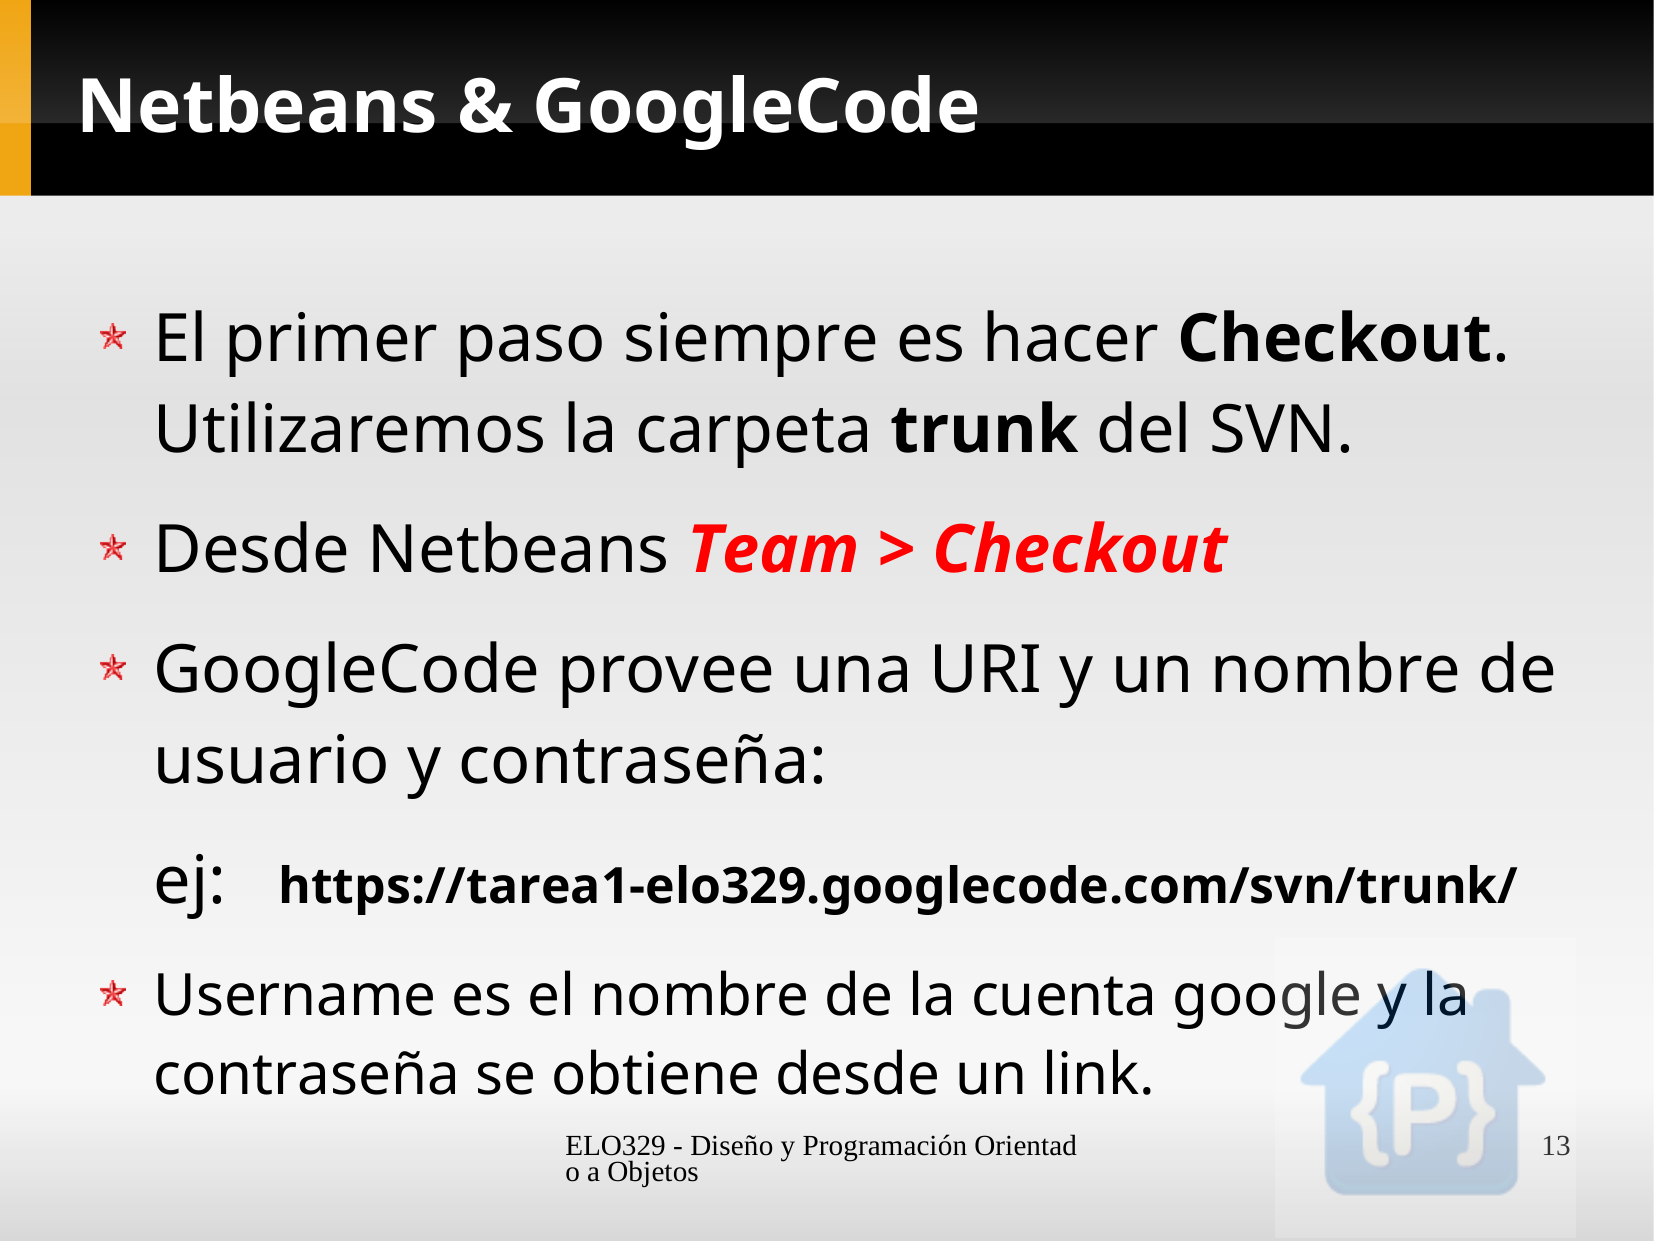

# Netbeans & GoogleCode
El primer paso siempre es hacer Checkout. Utilizaremos la carpeta trunk del SVN.
Desde Netbeans Team > Checkout
GoogleCode provee una URI y un nombre de usuario y contraseña:
ej: https://tarea1-elo329.googlecode.com/svn/trunk/
Username es el nombre de la cuenta google y la contraseña se obtiene desde un link.
ELO329 - Diseño y Programación Orientado a Objetos
13